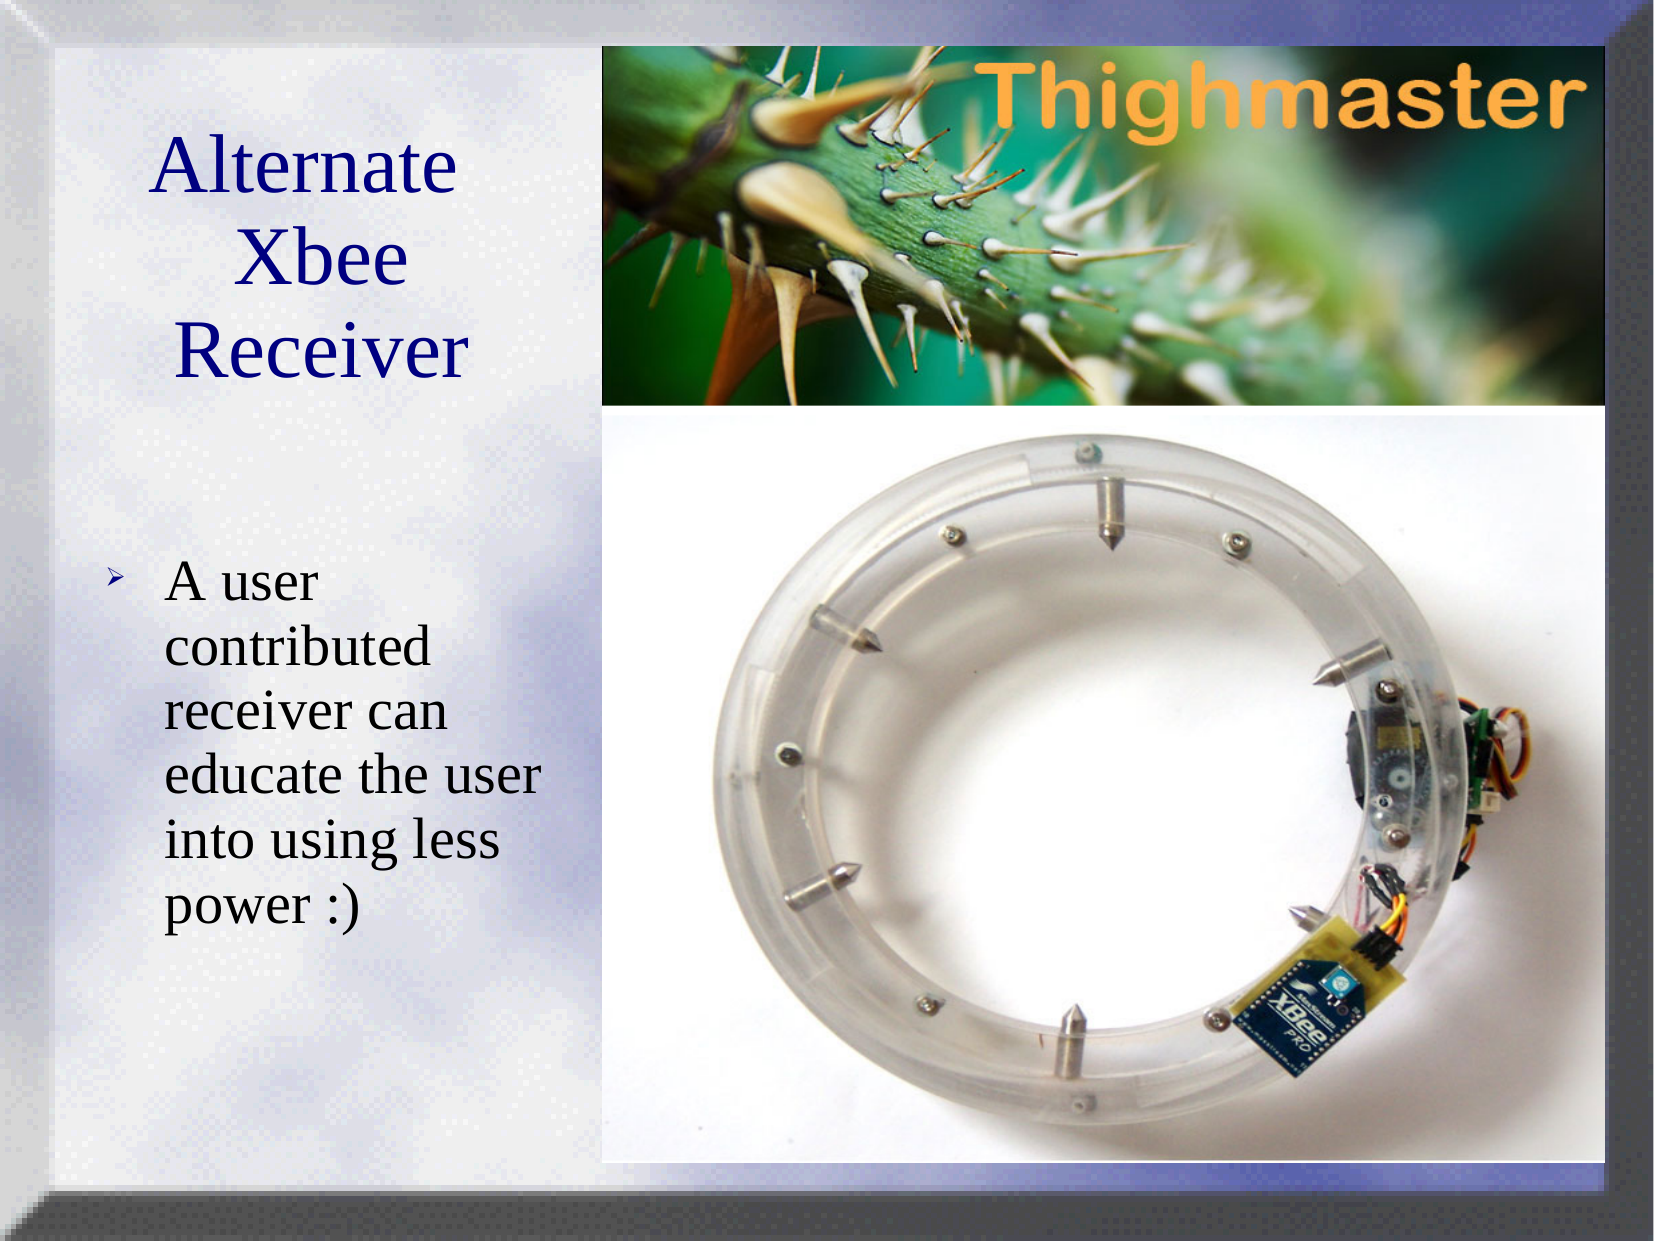

# Alternate Xbee Receiver
A user contributed receiver can educate the user into using less power :)